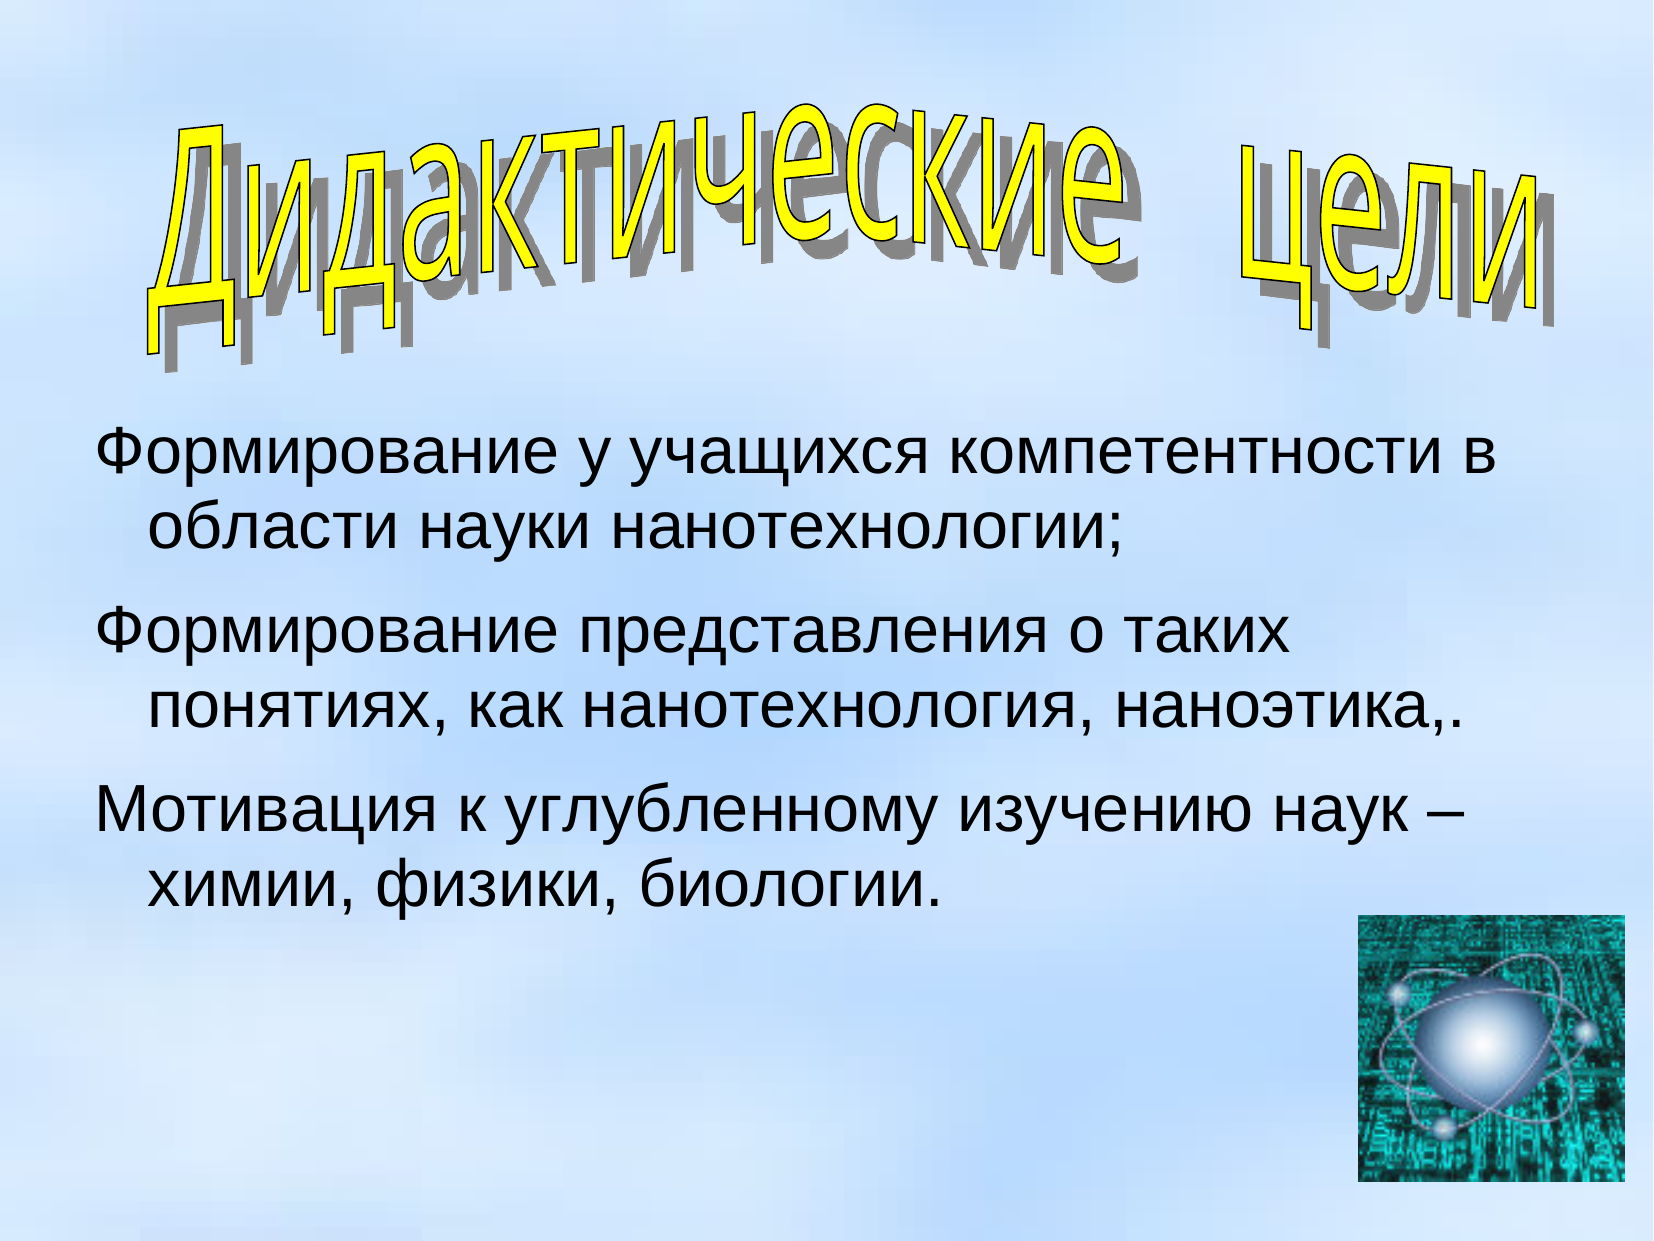

#
Дидактические цели
Формирование у учащихся компетентности в области науки нанотехнологии;
Формирование представления о таких понятиях, как нанотехнология, наноэтика,.
Мотивация к углубленному изучению наук – химии, физики, биологии.